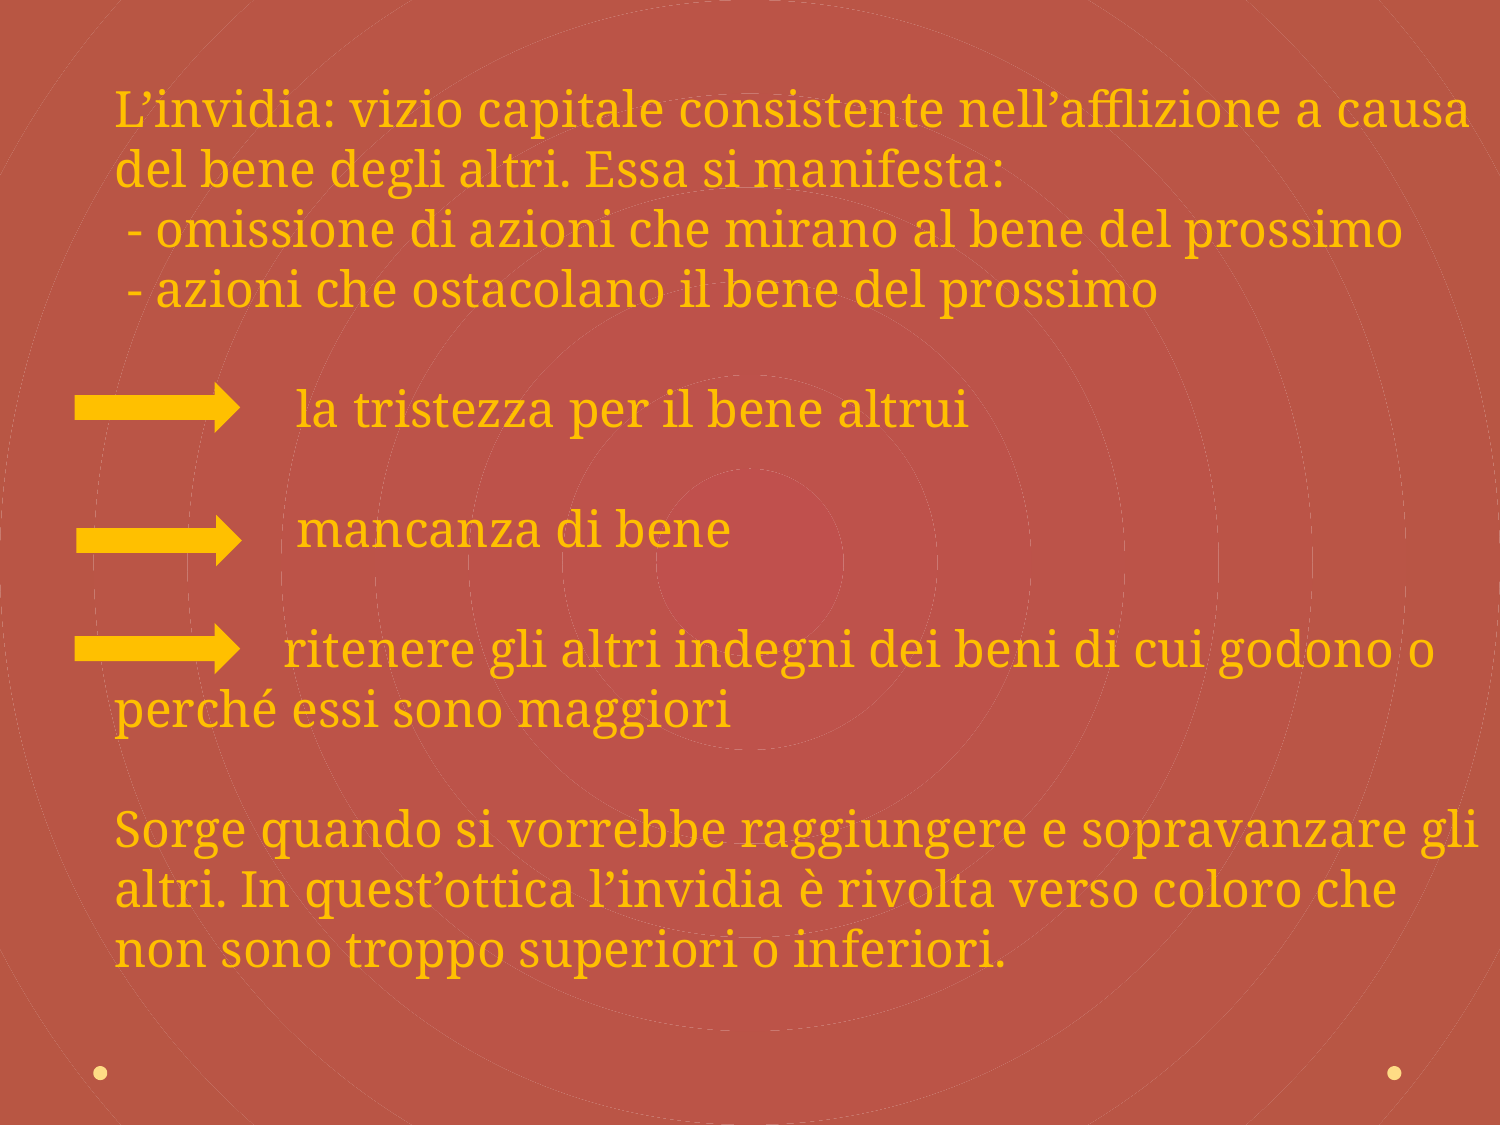

L’invidia: vizio capitale consistente nell’afflizione a causa del bene degli altri. Essa si manifesta:
 - omissione di azioni che mirano al bene del prossimo
 - azioni che ostacolano il bene del prossimo
 la tristezza per il bene altrui
 mancanza di bene
 ritenere gli altri indegni dei beni di cui godono o perché essi sono maggiori
Sorge quando si vorrebbe raggiungere e sopravanzare gli altri. In quest’ottica l’invidia è rivolta verso coloro che non sono troppo superiori o inferiori.